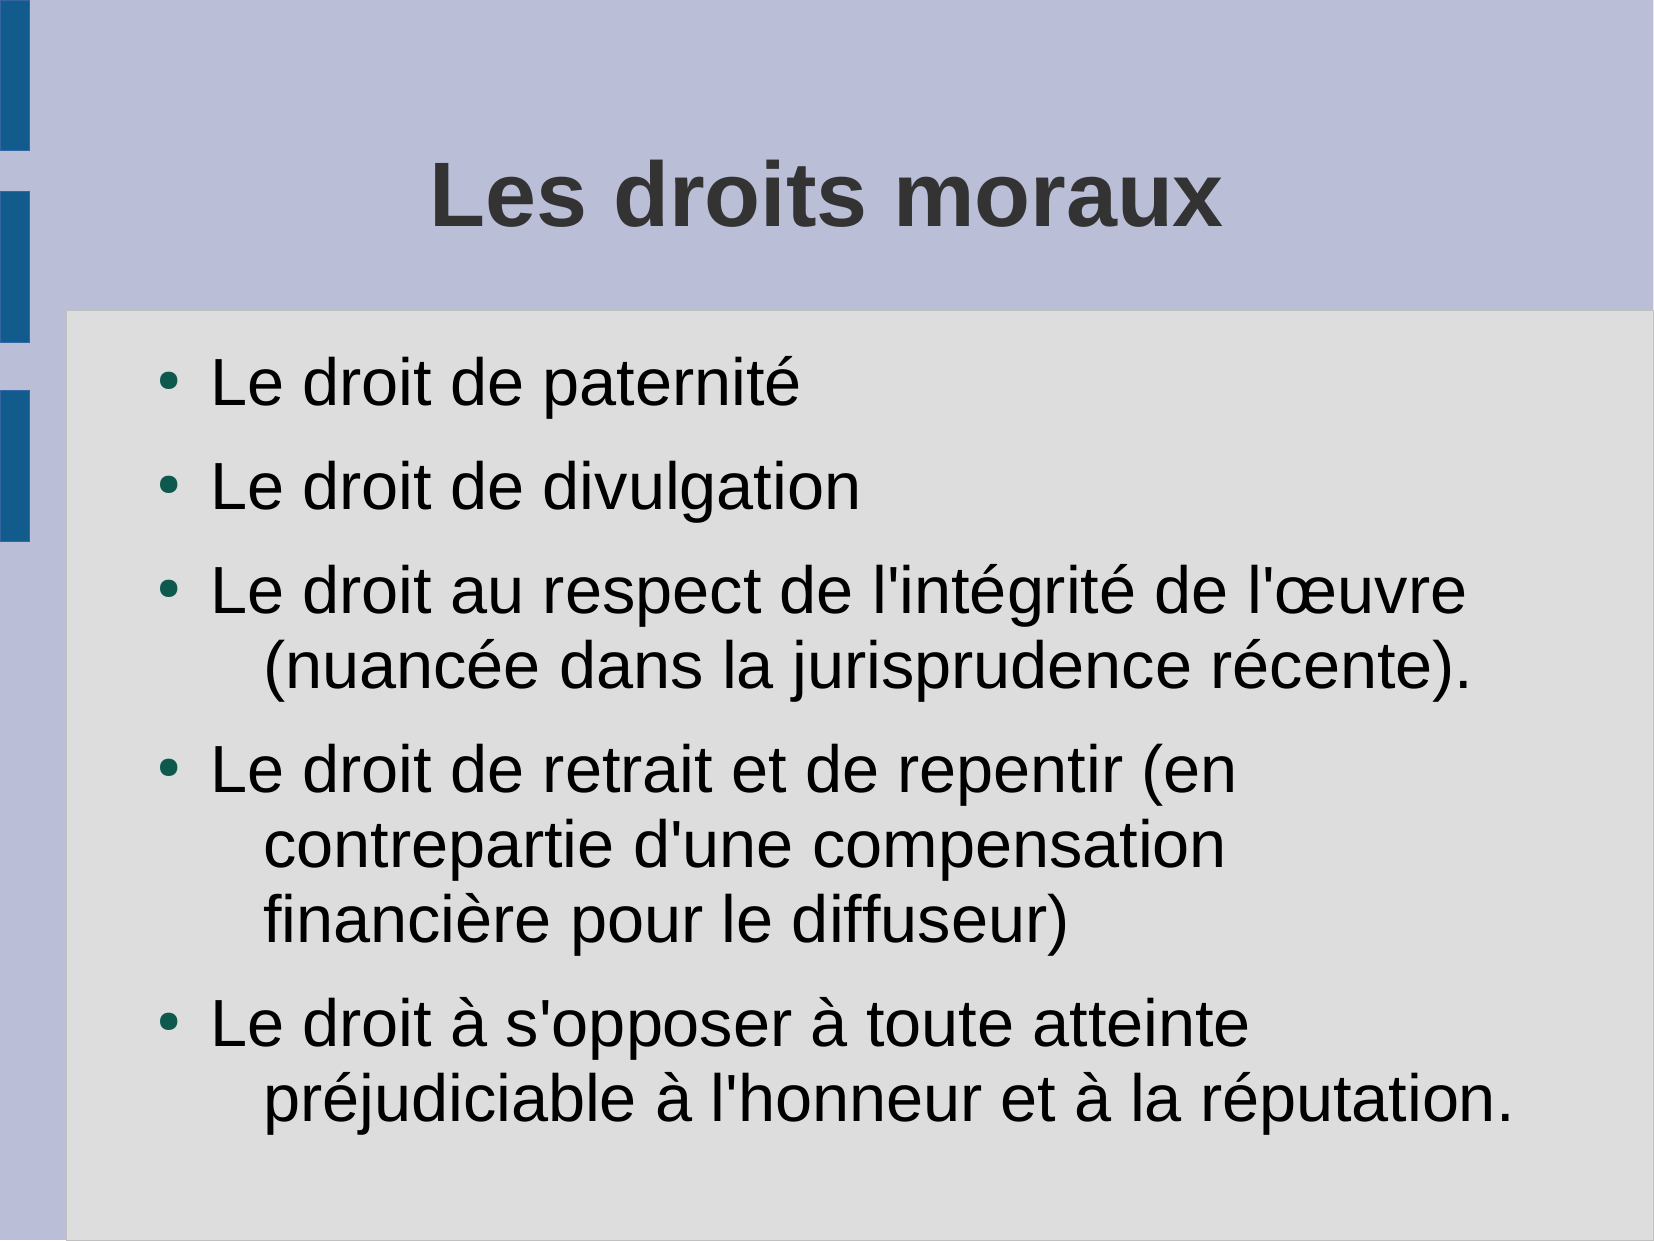

# Les droits moraux
Le droit de paternité
Le droit de divulgation
Le droit au respect de l'intégrité de l'œuvre (nuancée dans la jurisprudence récente).
Le droit de retrait et de repentir (en contrepartie d'une compensation financière pour le diffuseur)
Le droit à s'opposer à toute atteinte préjudiciable à l'honneur et à la réputation.